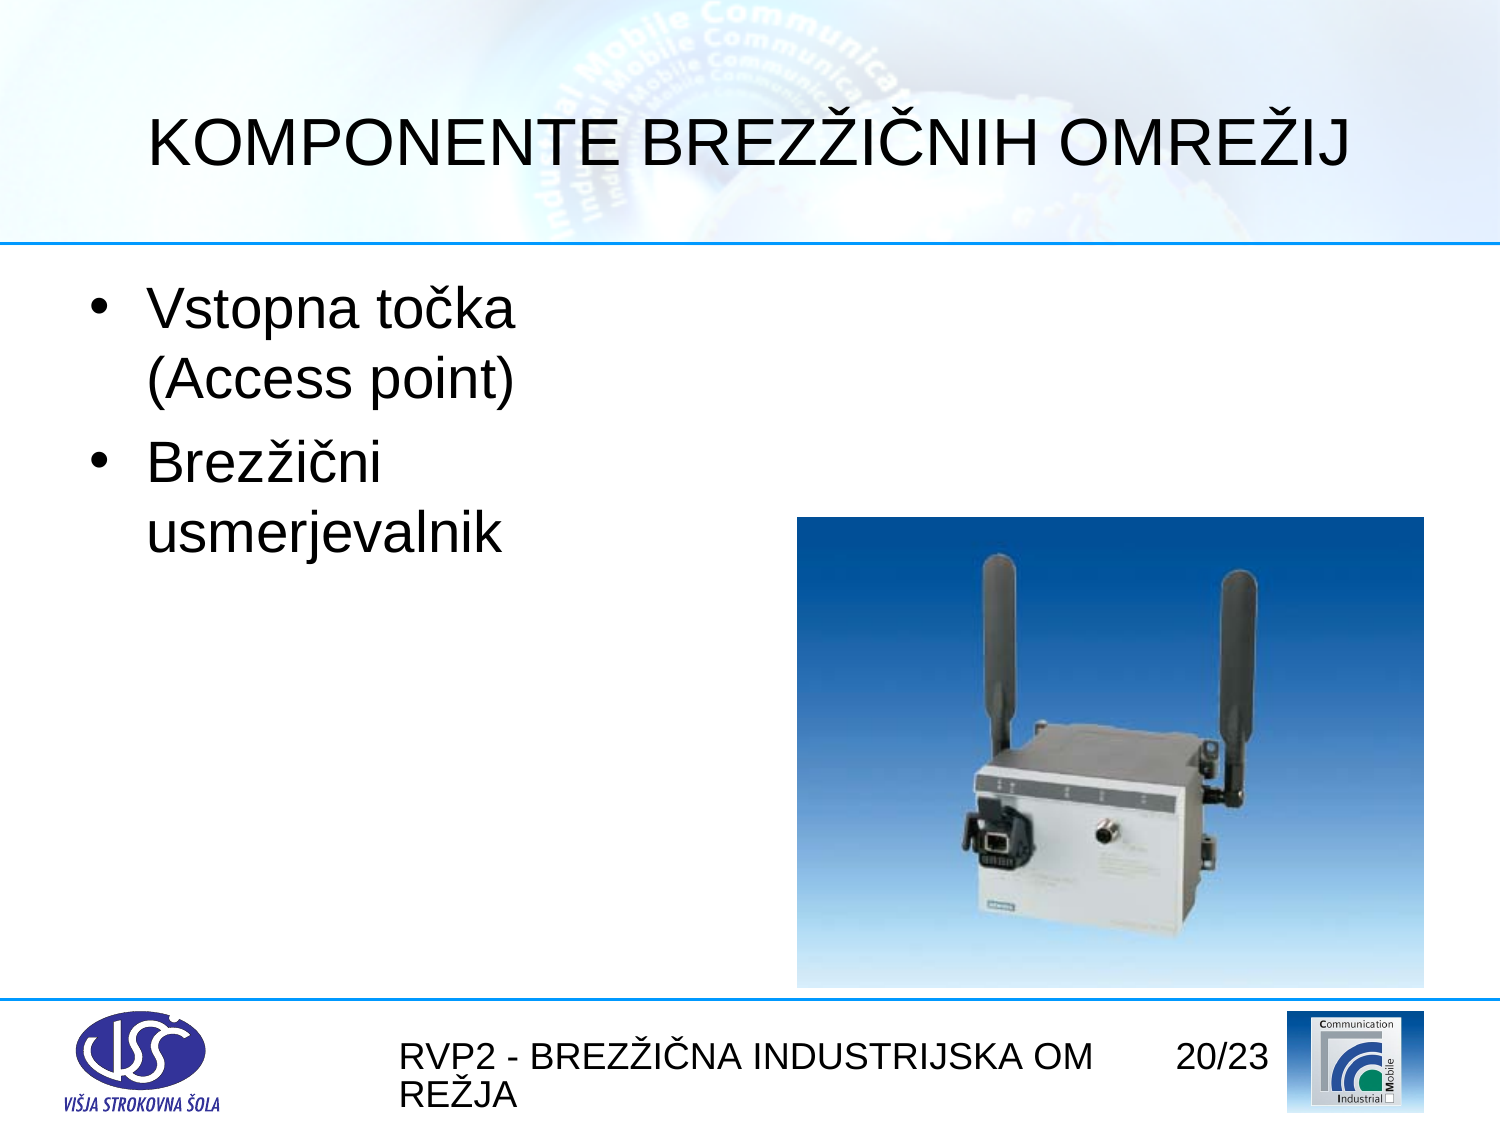

# KOMPONENTE BREZŽIČNIH OMREŽIJ
Vstopna točka (Access point)
Brezžični usmerjevalnik
RVP2 - BREZŽIČNA INDUSTRIJSKA OMREŽJA
20